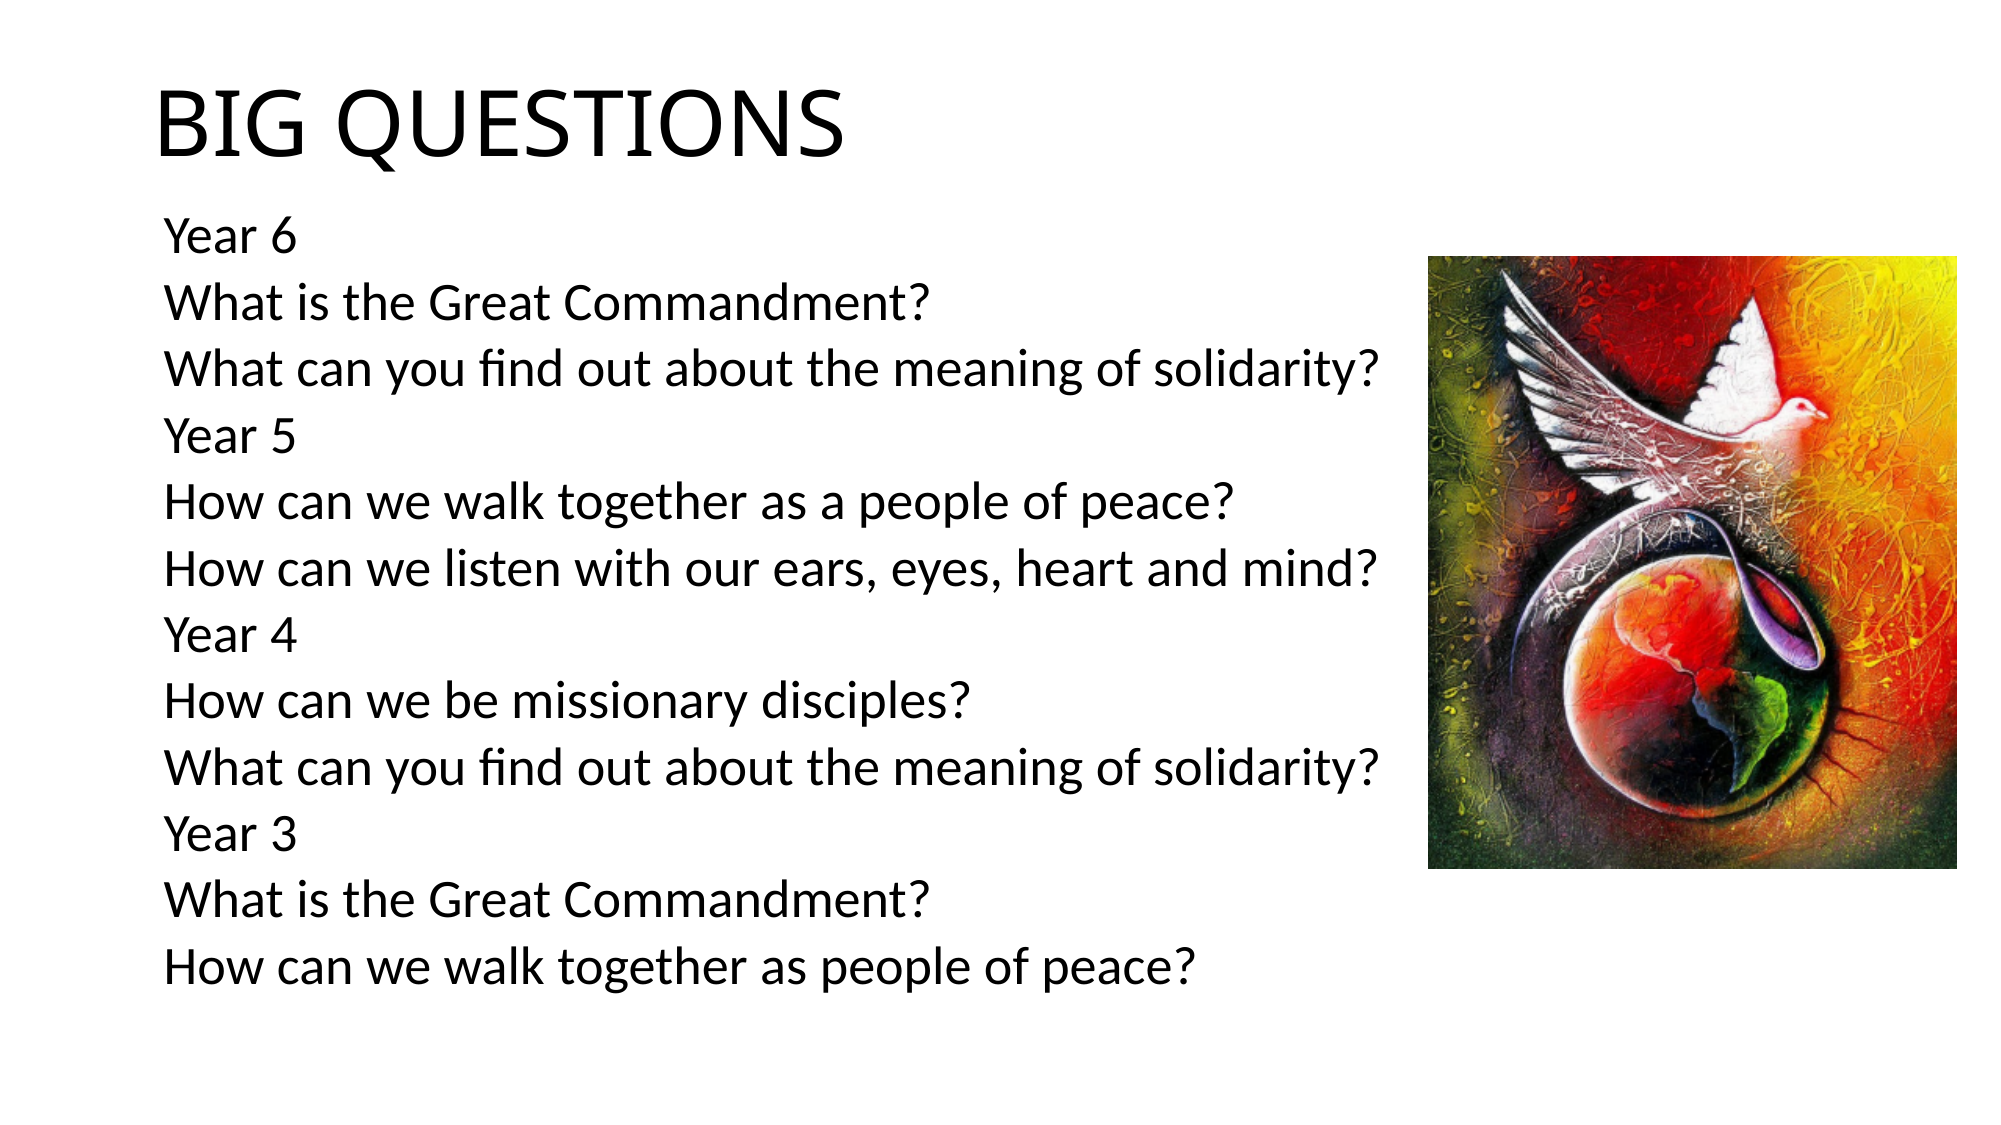

# BIG QUESTIONS
Year 6
What is the Great Commandment?
What can you find out about the meaning of solidarity?
Year 5
How can we walk together as a people of peace?
How can we listen with our ears, eyes, heart and mind?
Year 4
How can we be missionary disciples?
What can you find out about the meaning of solidarity?
Year 3
What is the Great Commandment?
How can we walk together as people of peace?